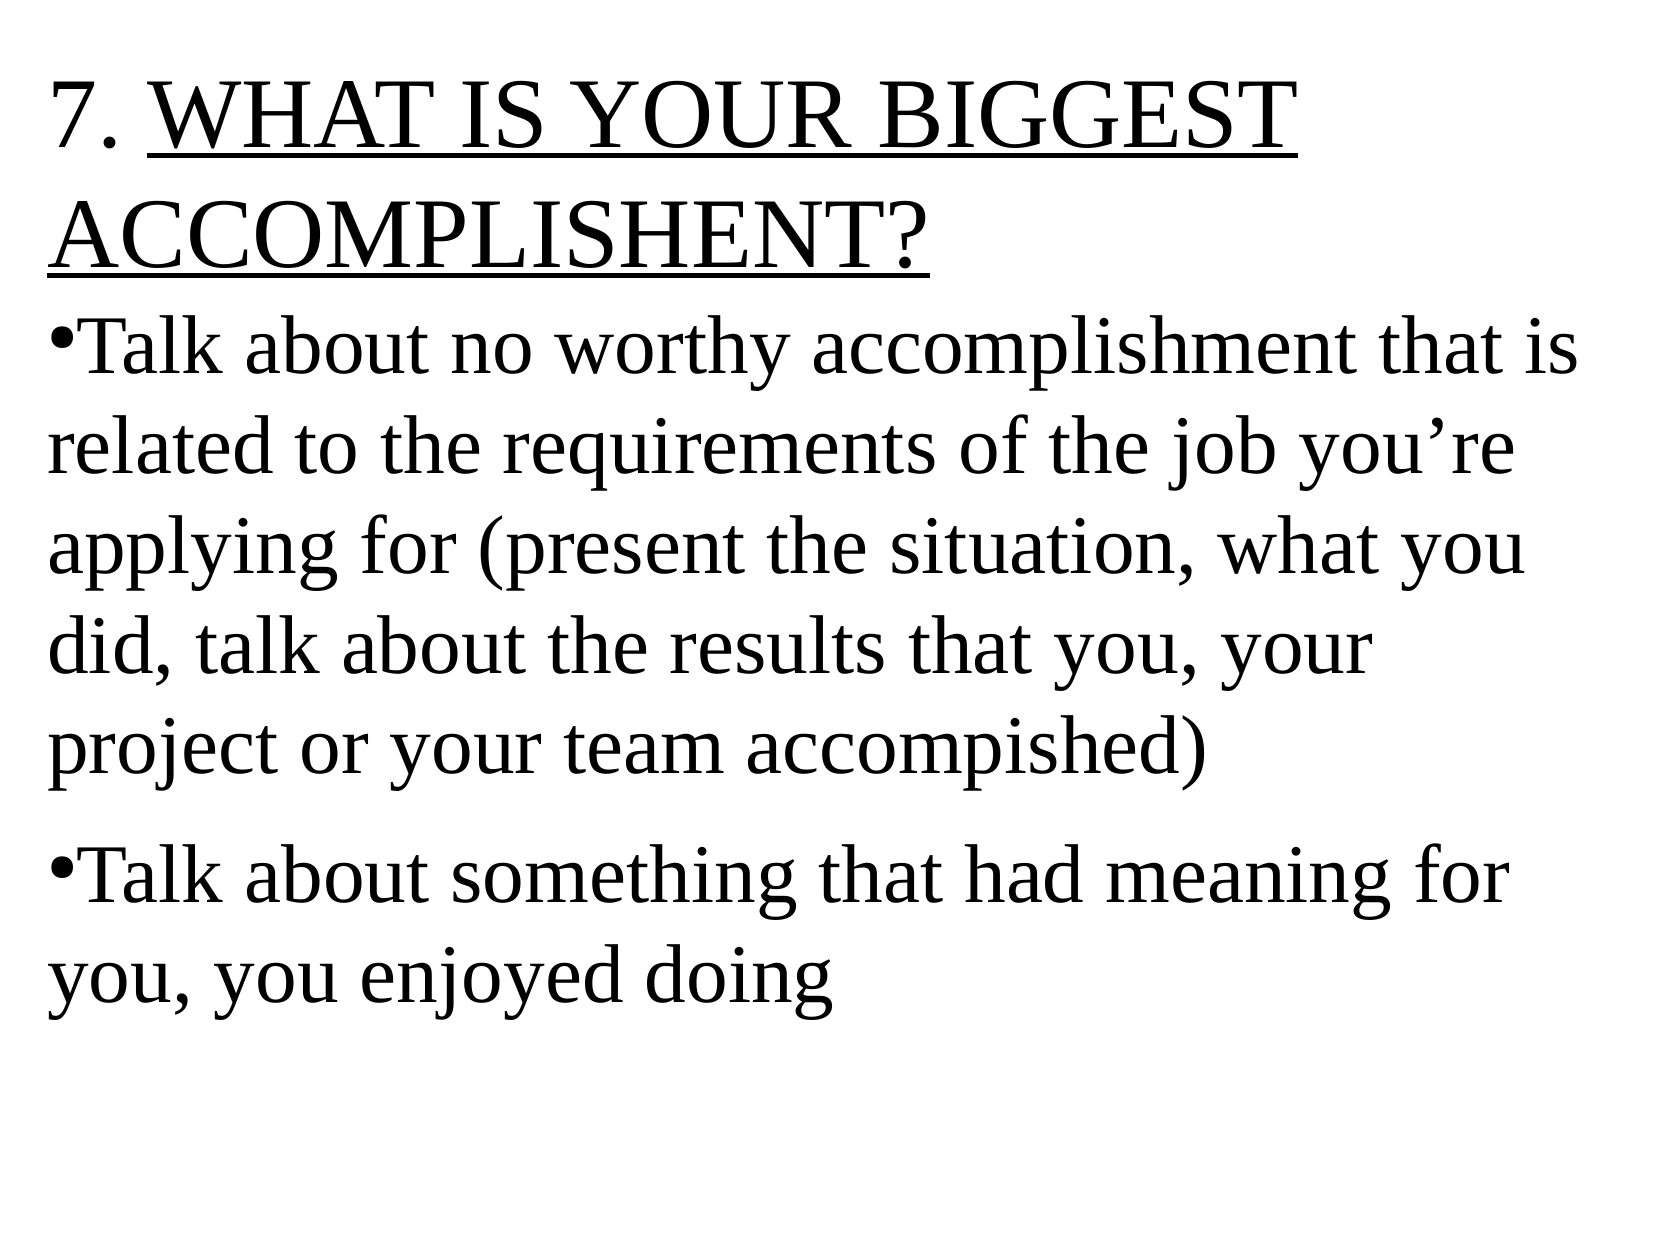

# 7. WHAT IS YOUR BIGGEST ACCOMPLISHENT?
Talk about no worthy accomplishment that is related to the requirements of the job you’re applying for (present the situation, what you did, talk about the results that you, your project or your team accompished)
Talk about something that had meaning for you, you enjoyed doing